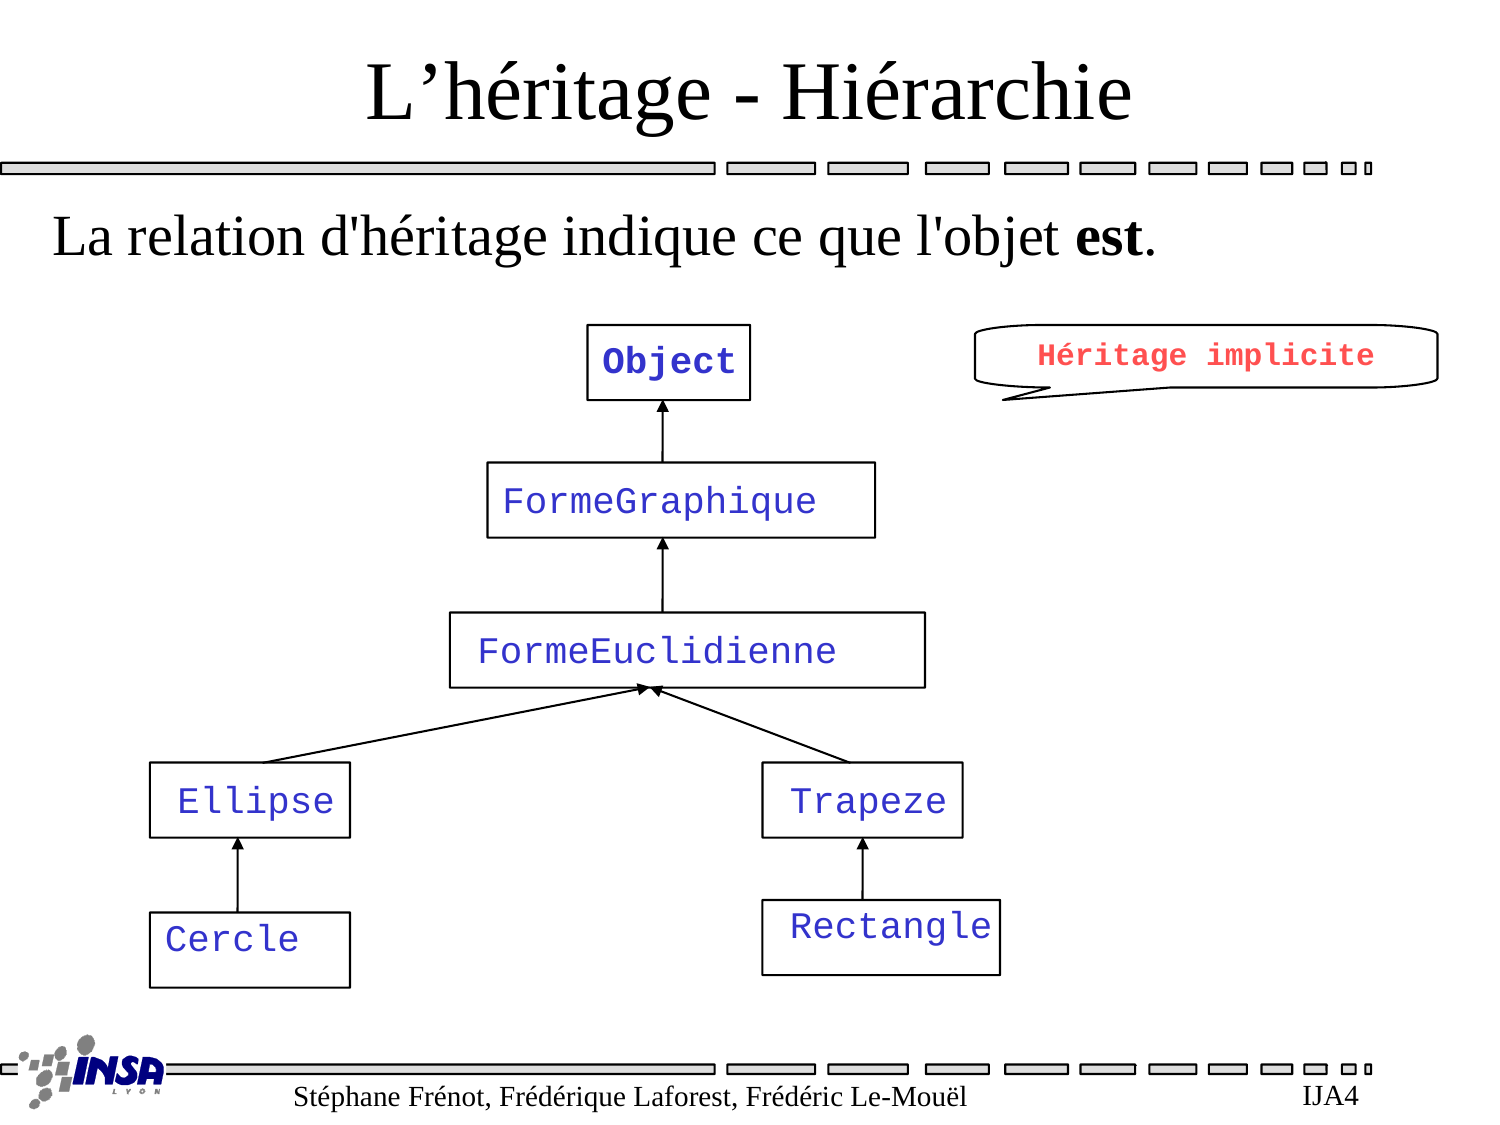

# L’héritage - Hiérarchie
La relation d'héritage indique ce que l'objet est.
Héritage implicite
Object
FormeGraphique
FormeEuclidienne
Ellipse
Trapeze
Rectangle
Cercle